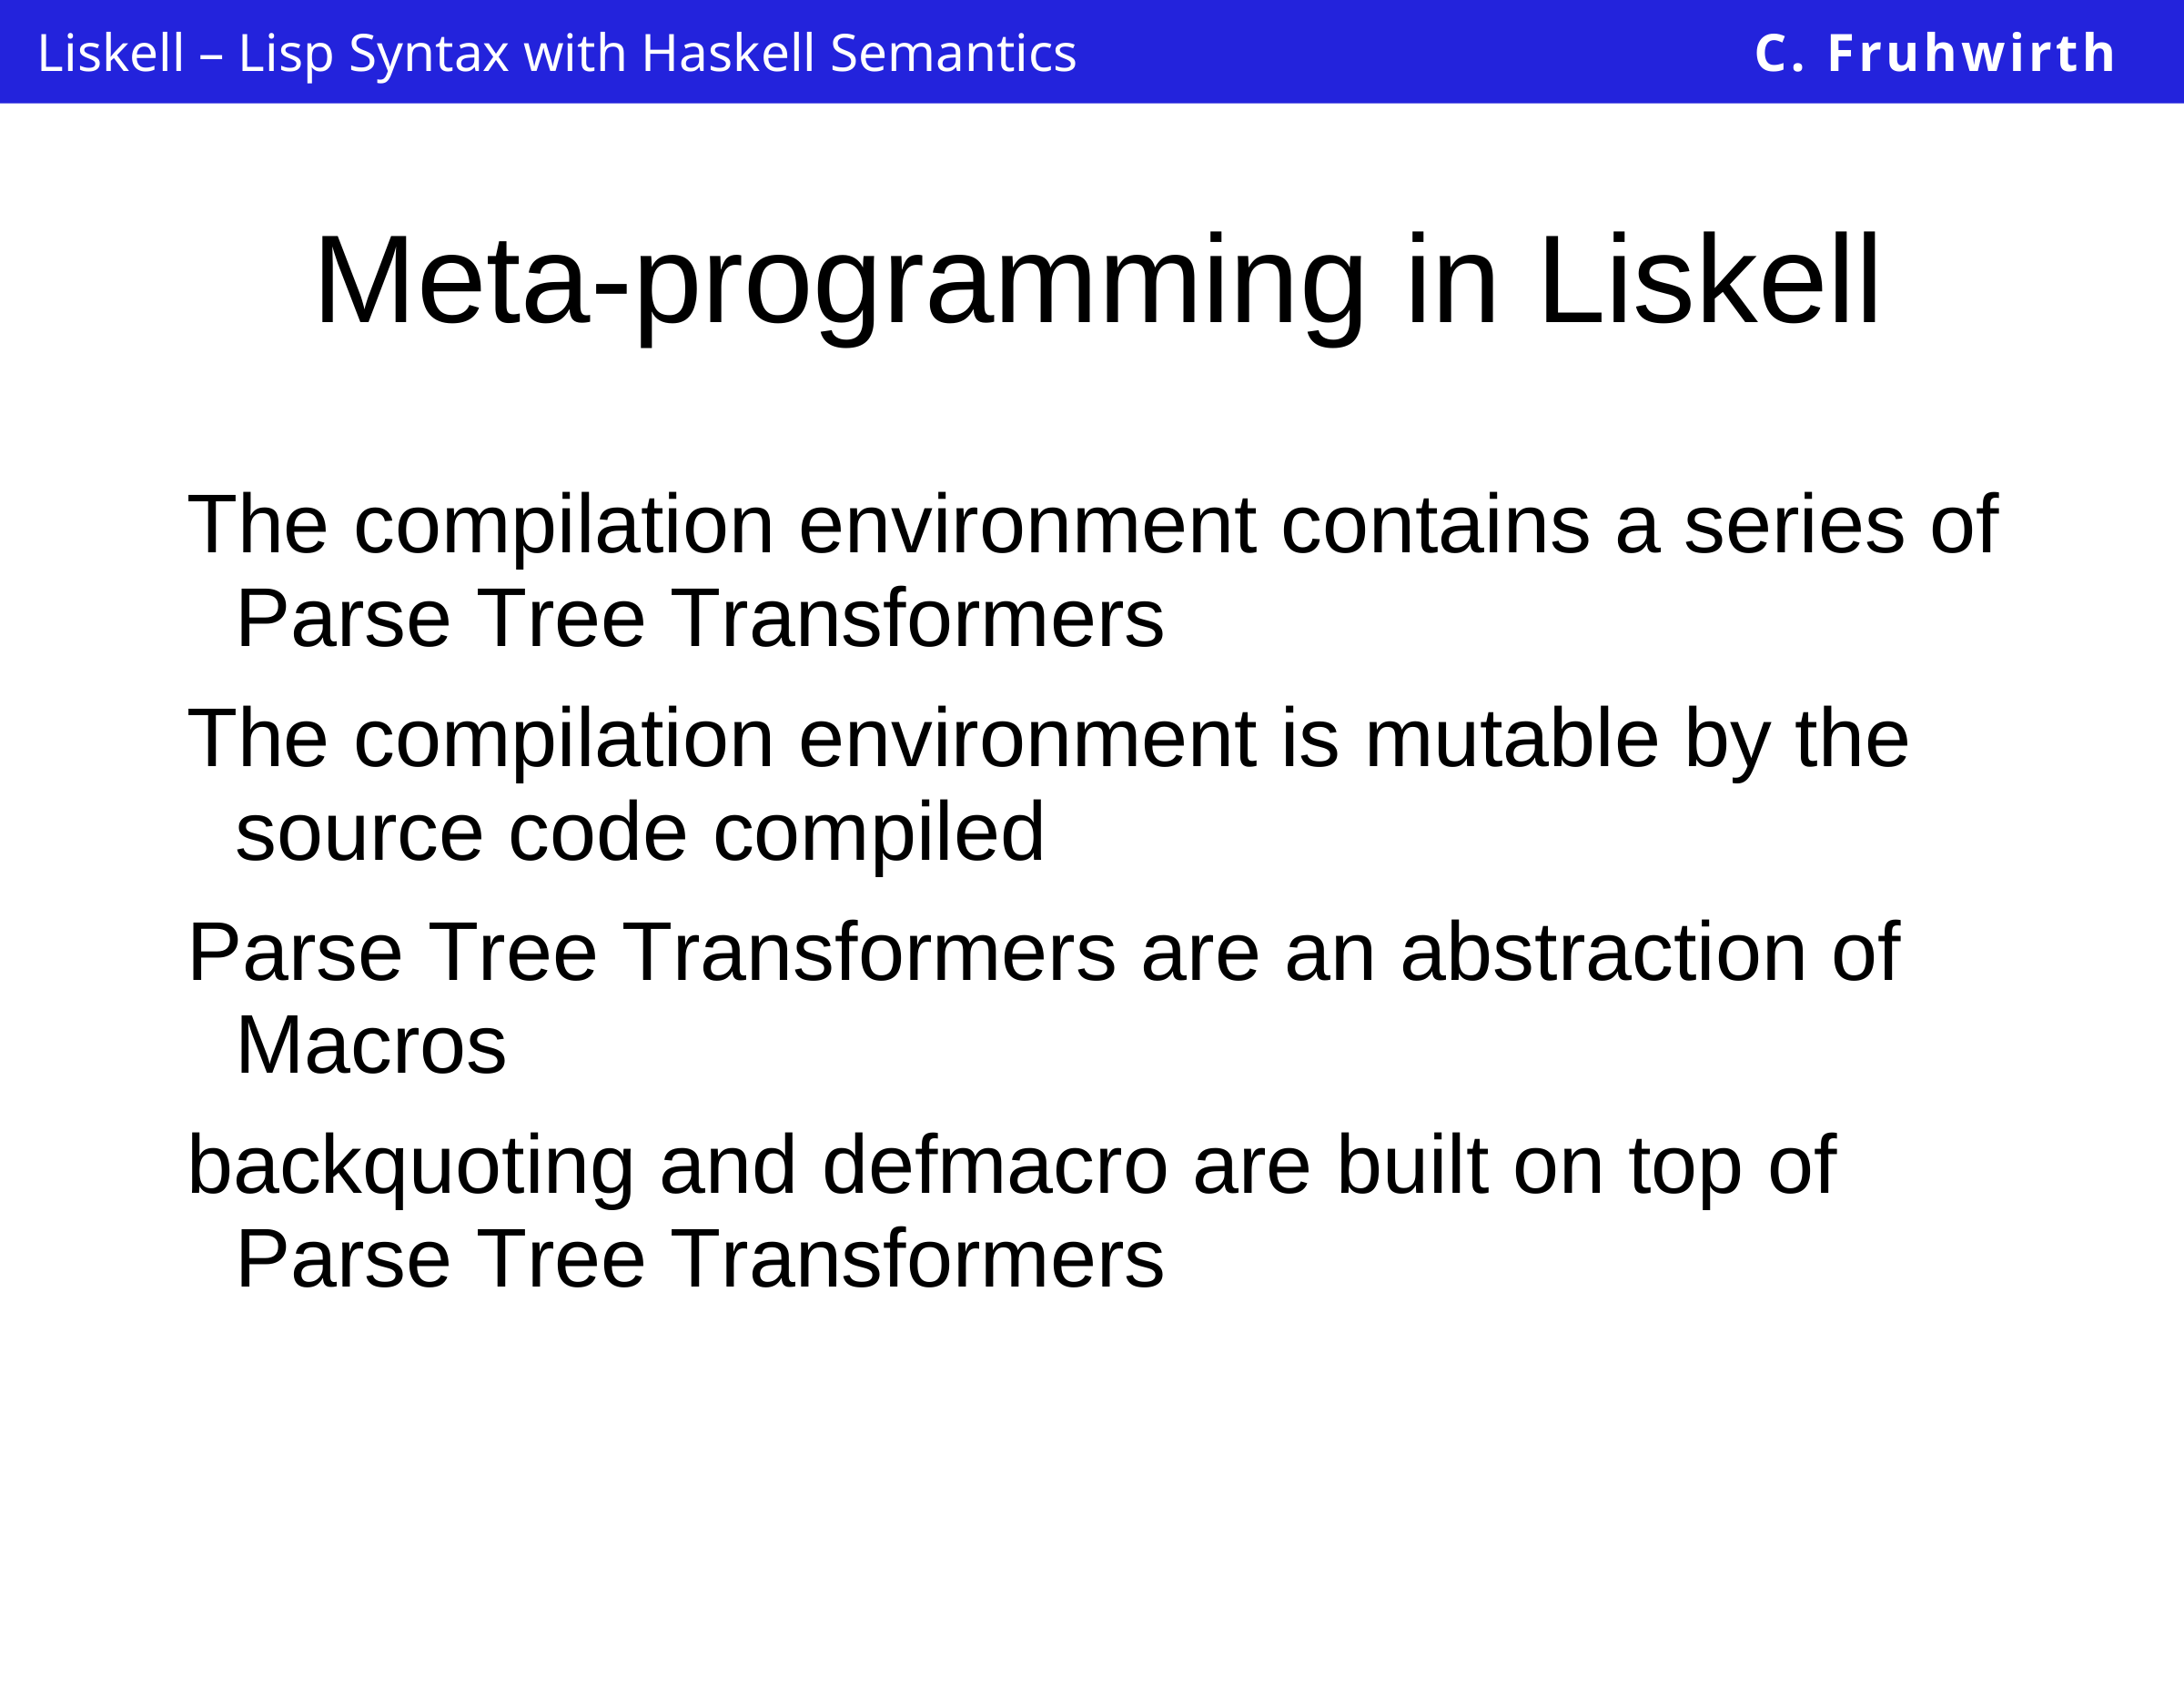

Meta-programming in Liskell
# The compilation environment contains a series of Parse Tree Transformers
The compilation environment is mutable by the source code compiled
Parse Tree Transformers are an abstraction of Macros
backquoting and defmacro are built on top of Parse Tree Transformers